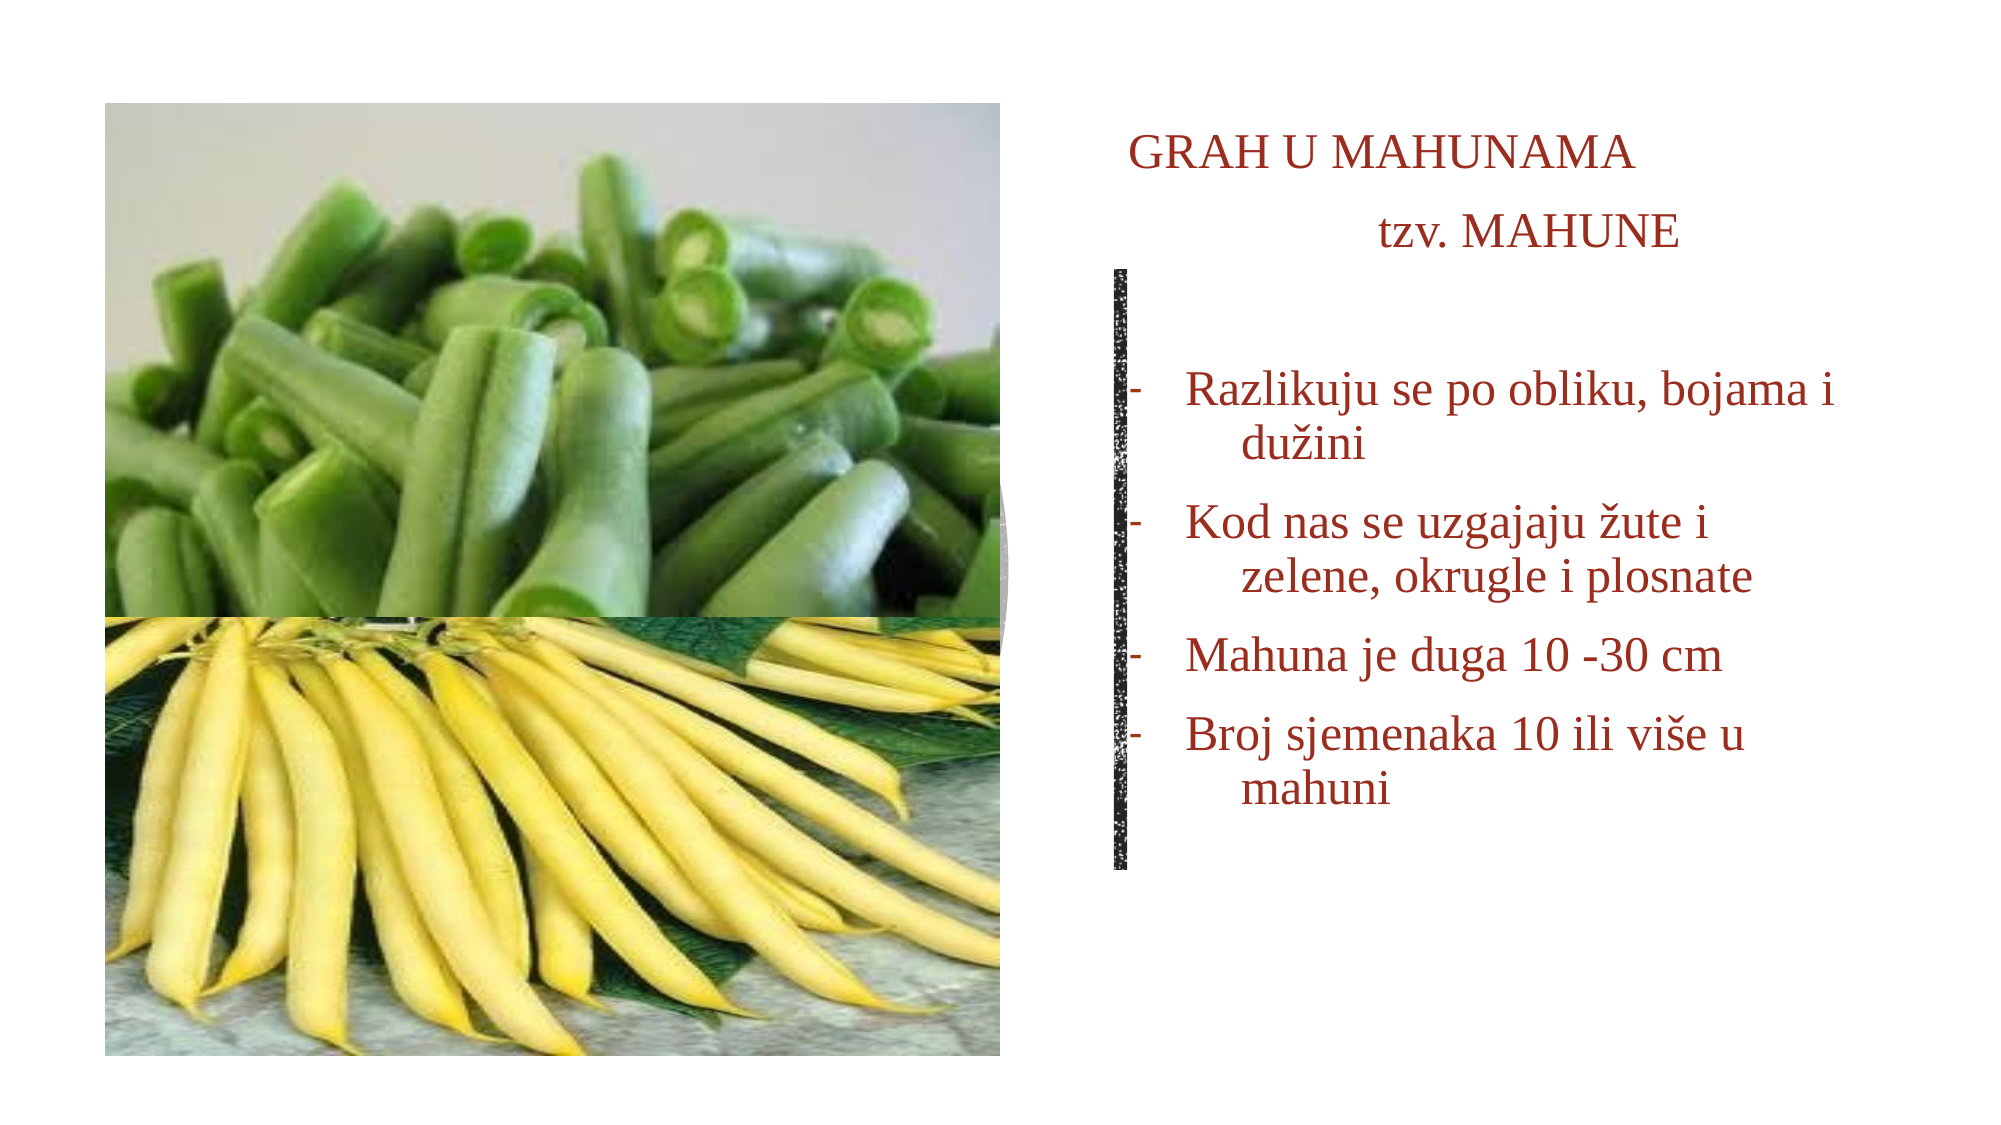

# GRAH U MAHUNAMA
 tzv. MAHUNE
Razlikuju se po obliku, bojama i dužini
Kod nas se uzgajaju žute i zelene, okrugle i plosnate
Mahuna je duga 10 -30 cm
Broj sjemenaka 10 ili više u mahuni